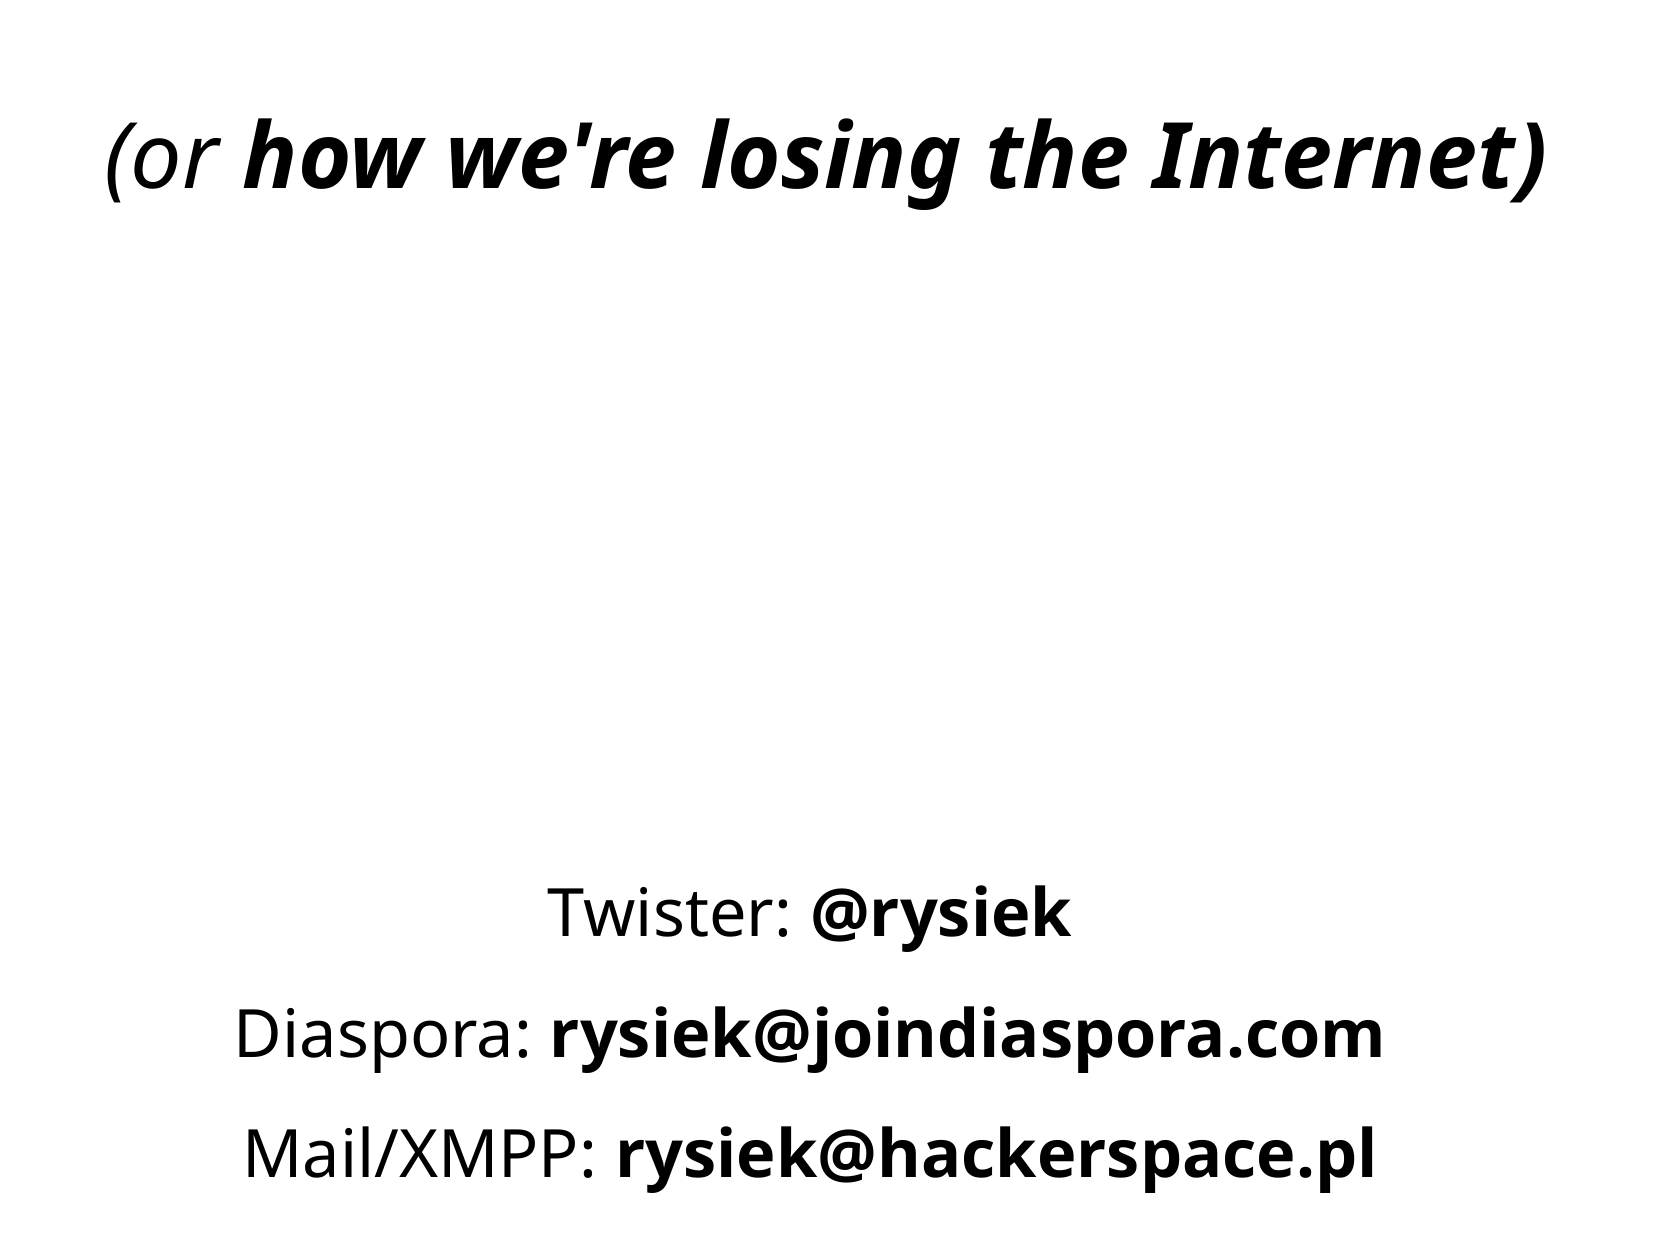

# (or how we're losing the Internet)
Twister: @rysiek
Diaspora: rysiek@joindiaspora.com
Mail/XMPP: rysiek@hackerspace.pl